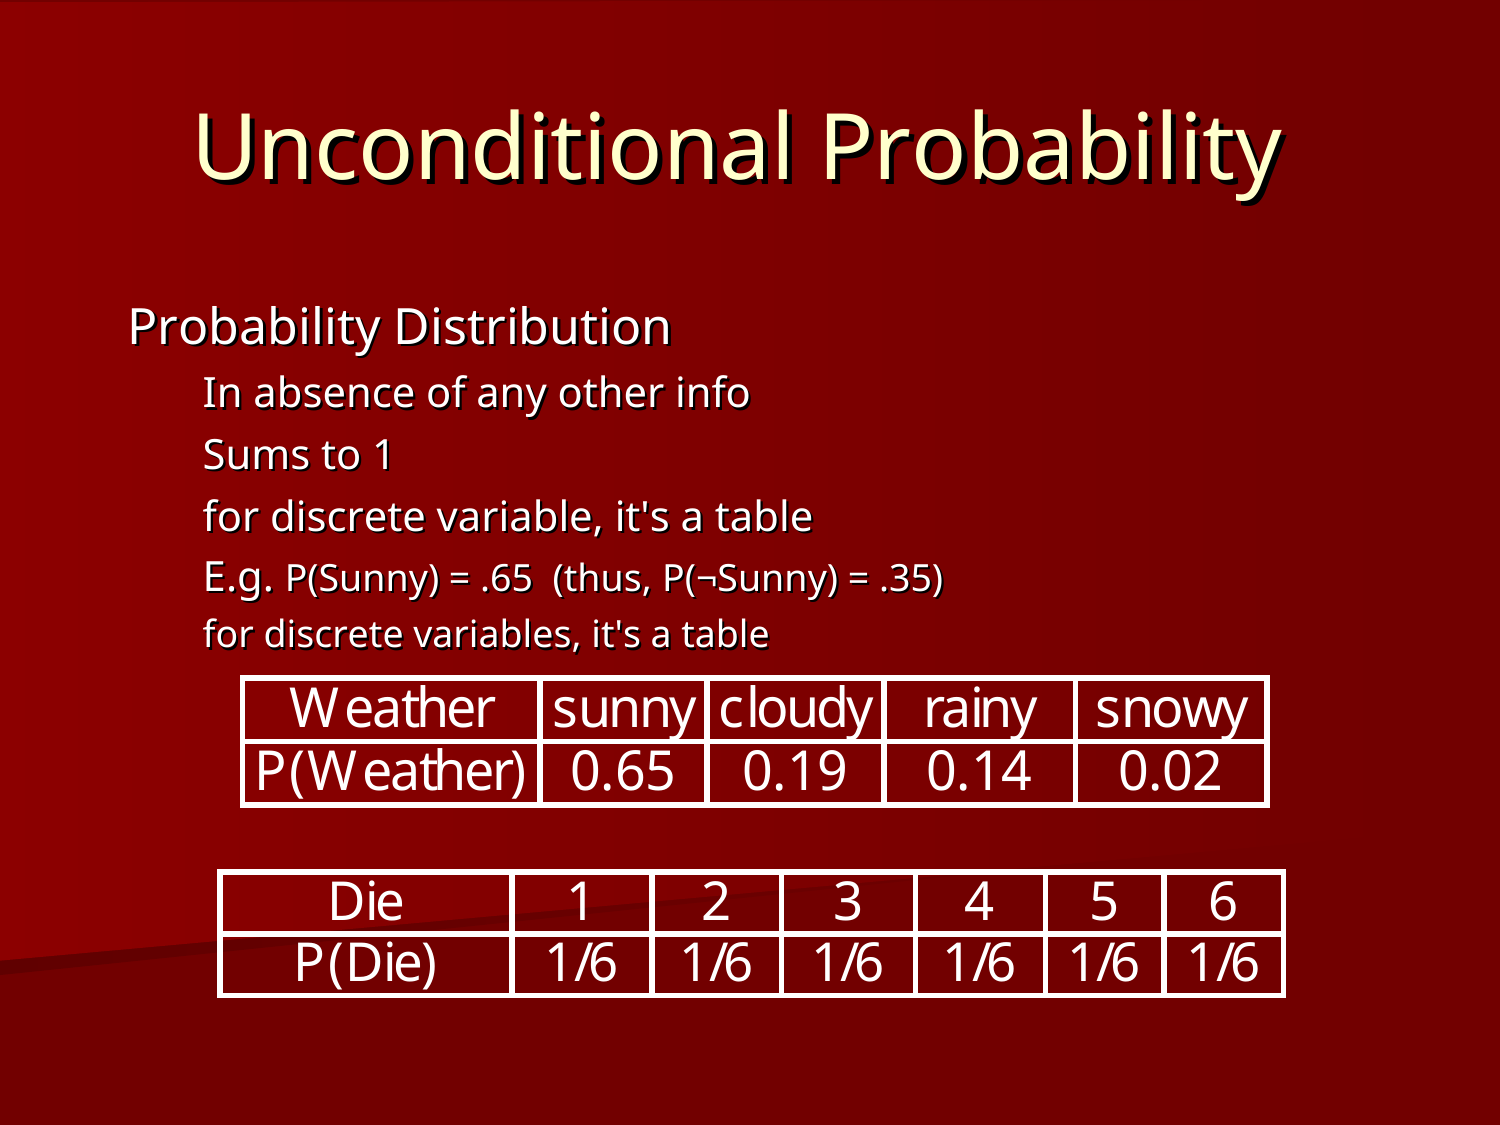

# Unconditional Probability
Probability Distribution
In absence of any other info
Sums to 1
for discrete variable, it's a table
E.g. P(Sunny) = .65 (thus, P(¬Sunny) = .35)
for discrete variables, it's a table